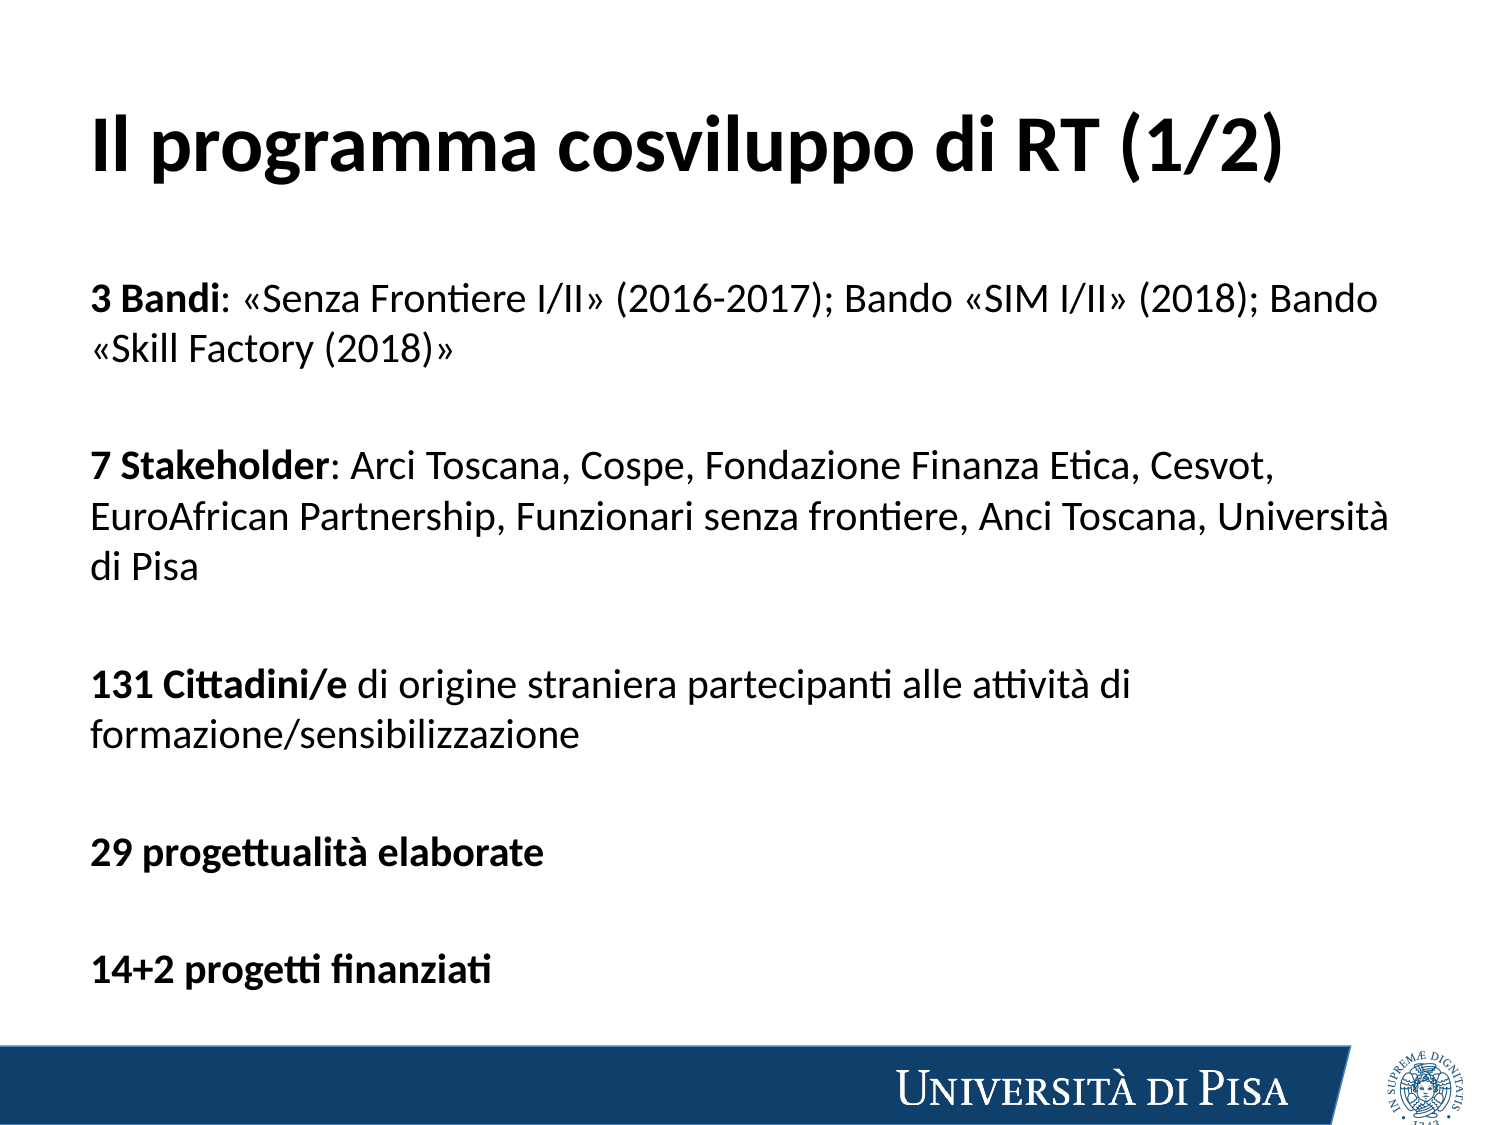

# Il programma cosviluppo di RT (1/2)
3 Bandi: «Senza Frontiere I/II» (2016-2017); Bando «SIM I/II» (2018); Bando «Skill Factory (2018)»
7 Stakeholder: Arci Toscana, Cospe, Fondazione Finanza Etica, Cesvot, EuroAfrican Partnership, Funzionari senza frontiere, Anci Toscana, Università di Pisa
131 Cittadini/e di origine straniera partecipanti alle attività di formazione/sensibilizzazione
29 progettualità elaborate
14+2 progetti finanziati